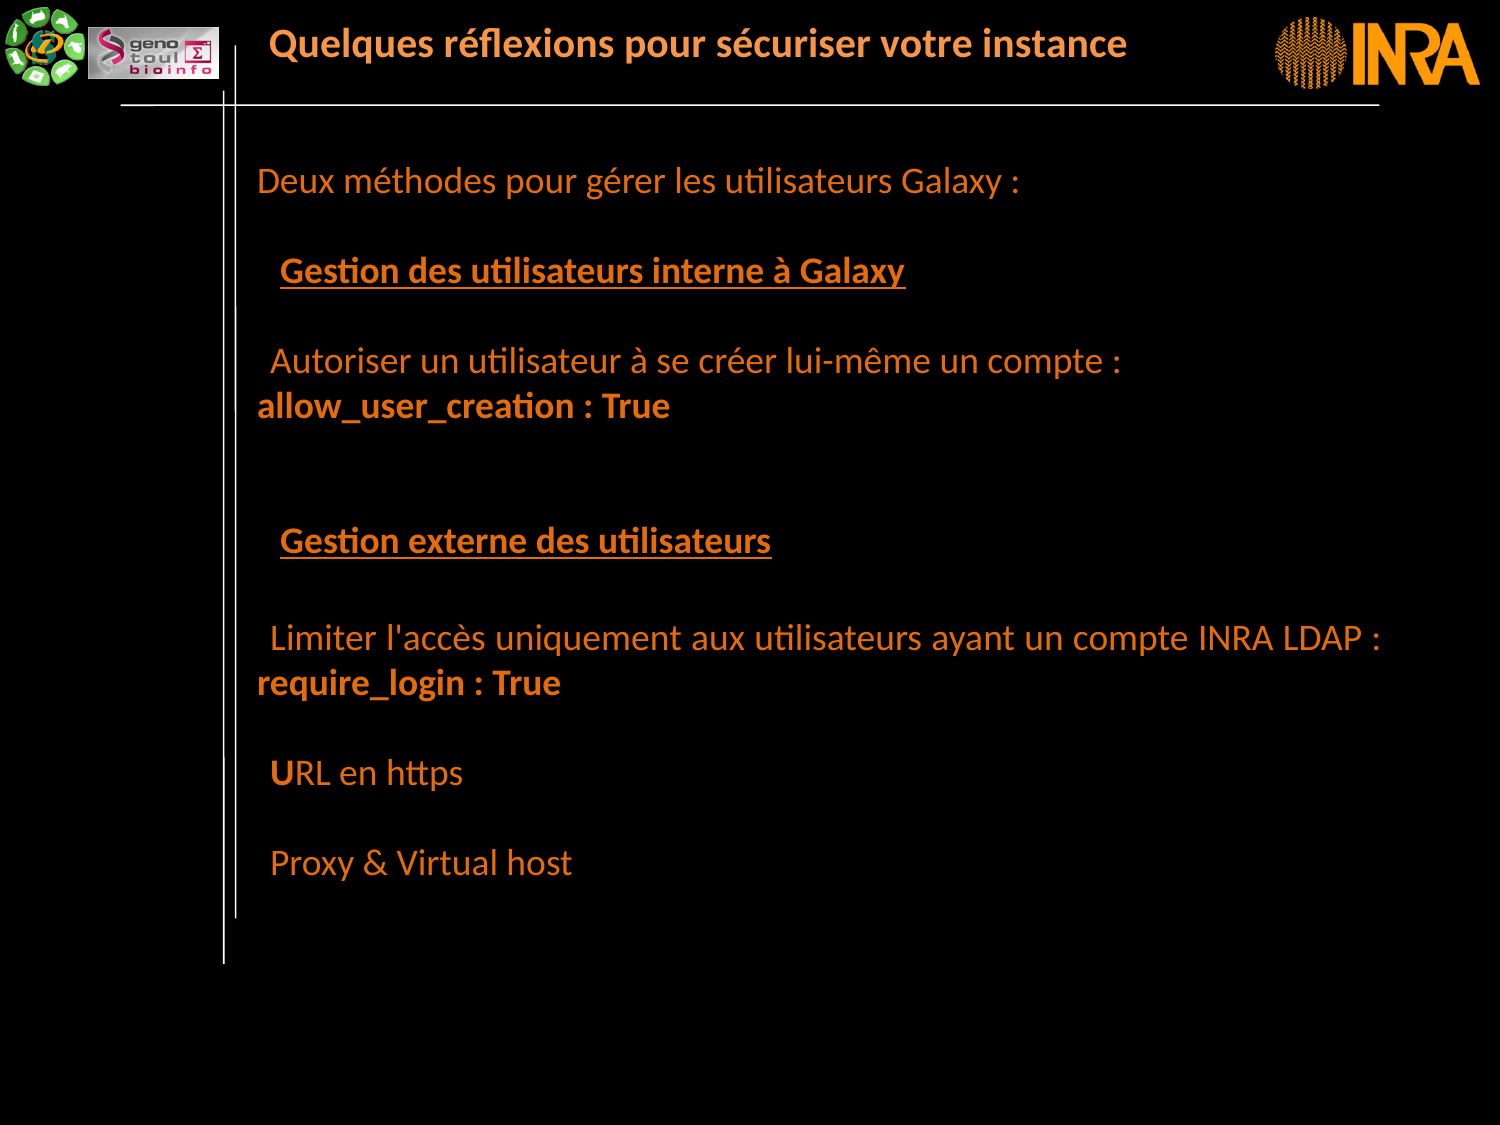

Quelques réflexions pour sécuriser votre instance
Deux méthodes pour gérer les utilisateurs Galaxy :
Gestion des utilisateurs interne à Galaxy
Autoriser un utilisateur à se créer lui-même un compte :
allow_user_creation : True
Gestion externe des utilisateurs
Limiter l'accès uniquement aux utilisateurs ayant un compte INRA LDAP : require_login : True
URL en https
Proxy & Virtual host